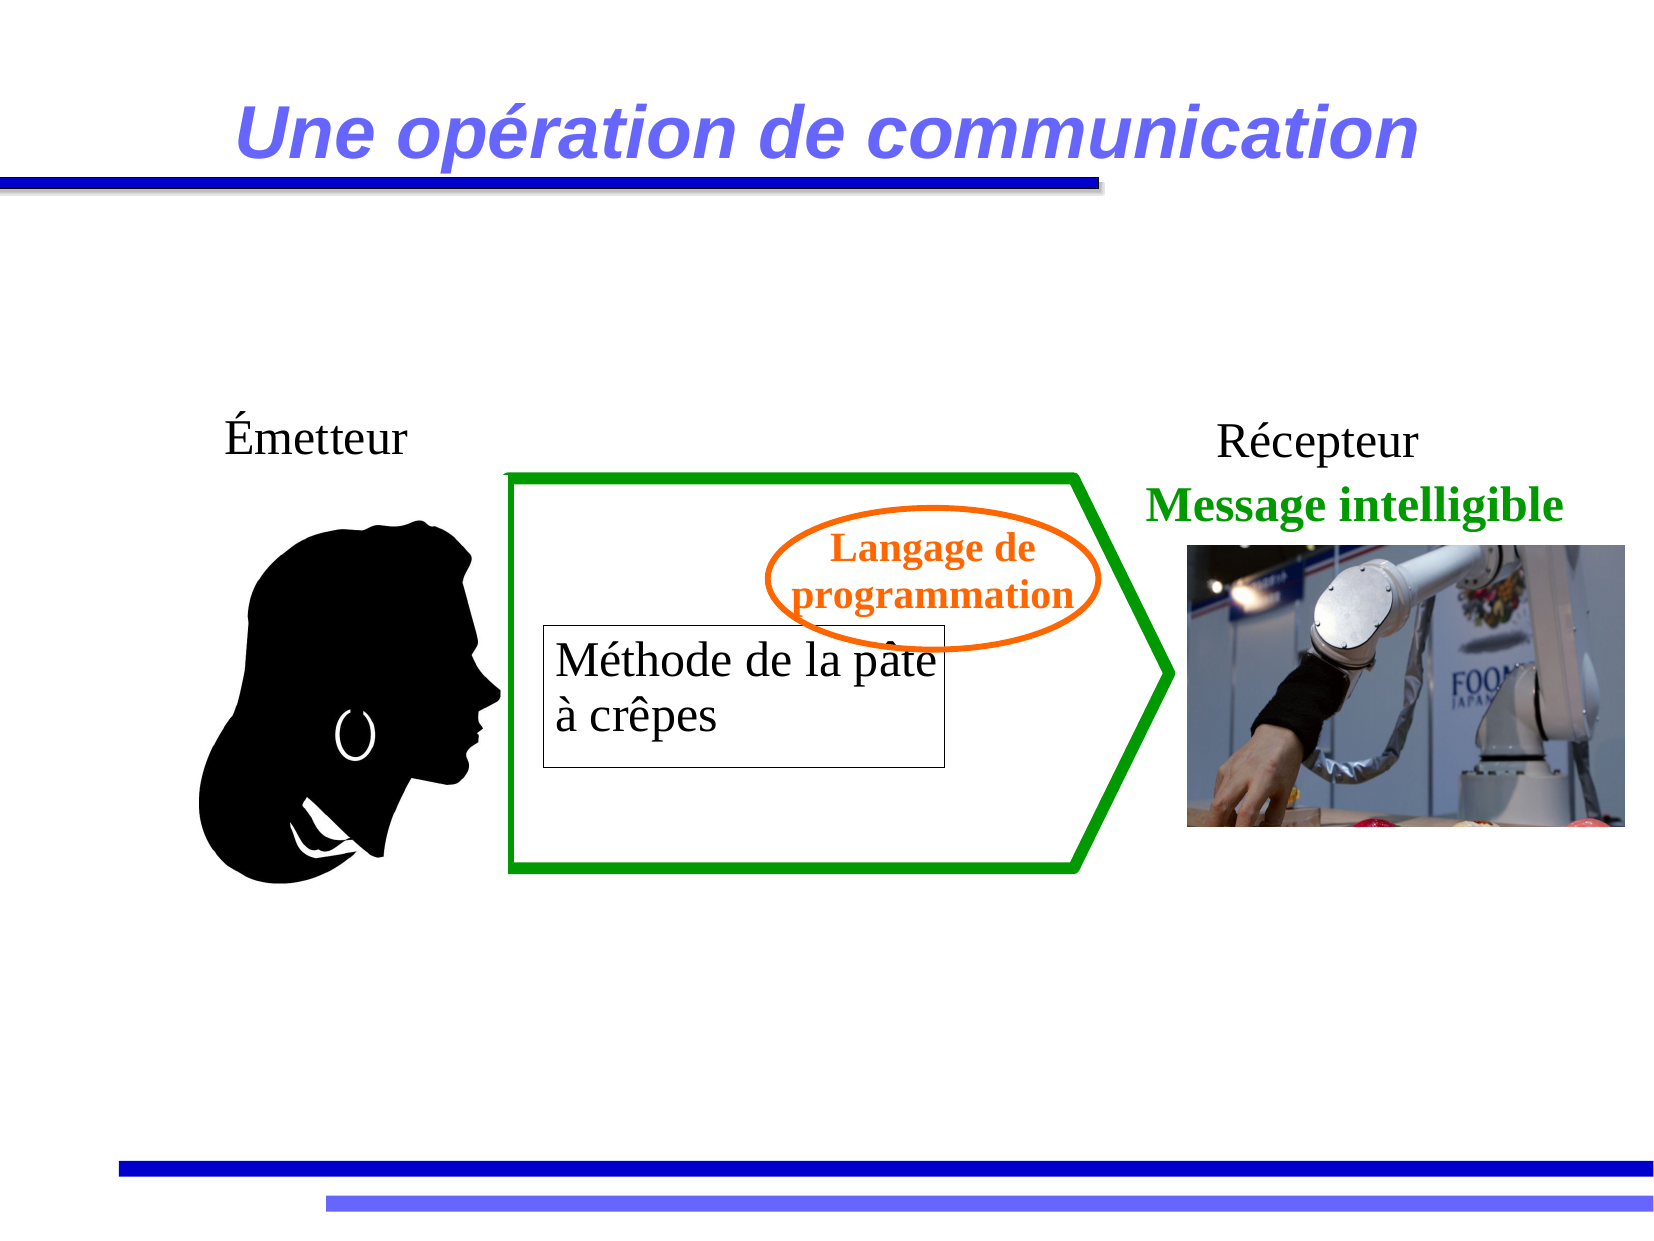

# Une opération de communication
Émetteur
Récepteur
Message intelligible
Langage de programmation
Méthode de la pâte à crêpes